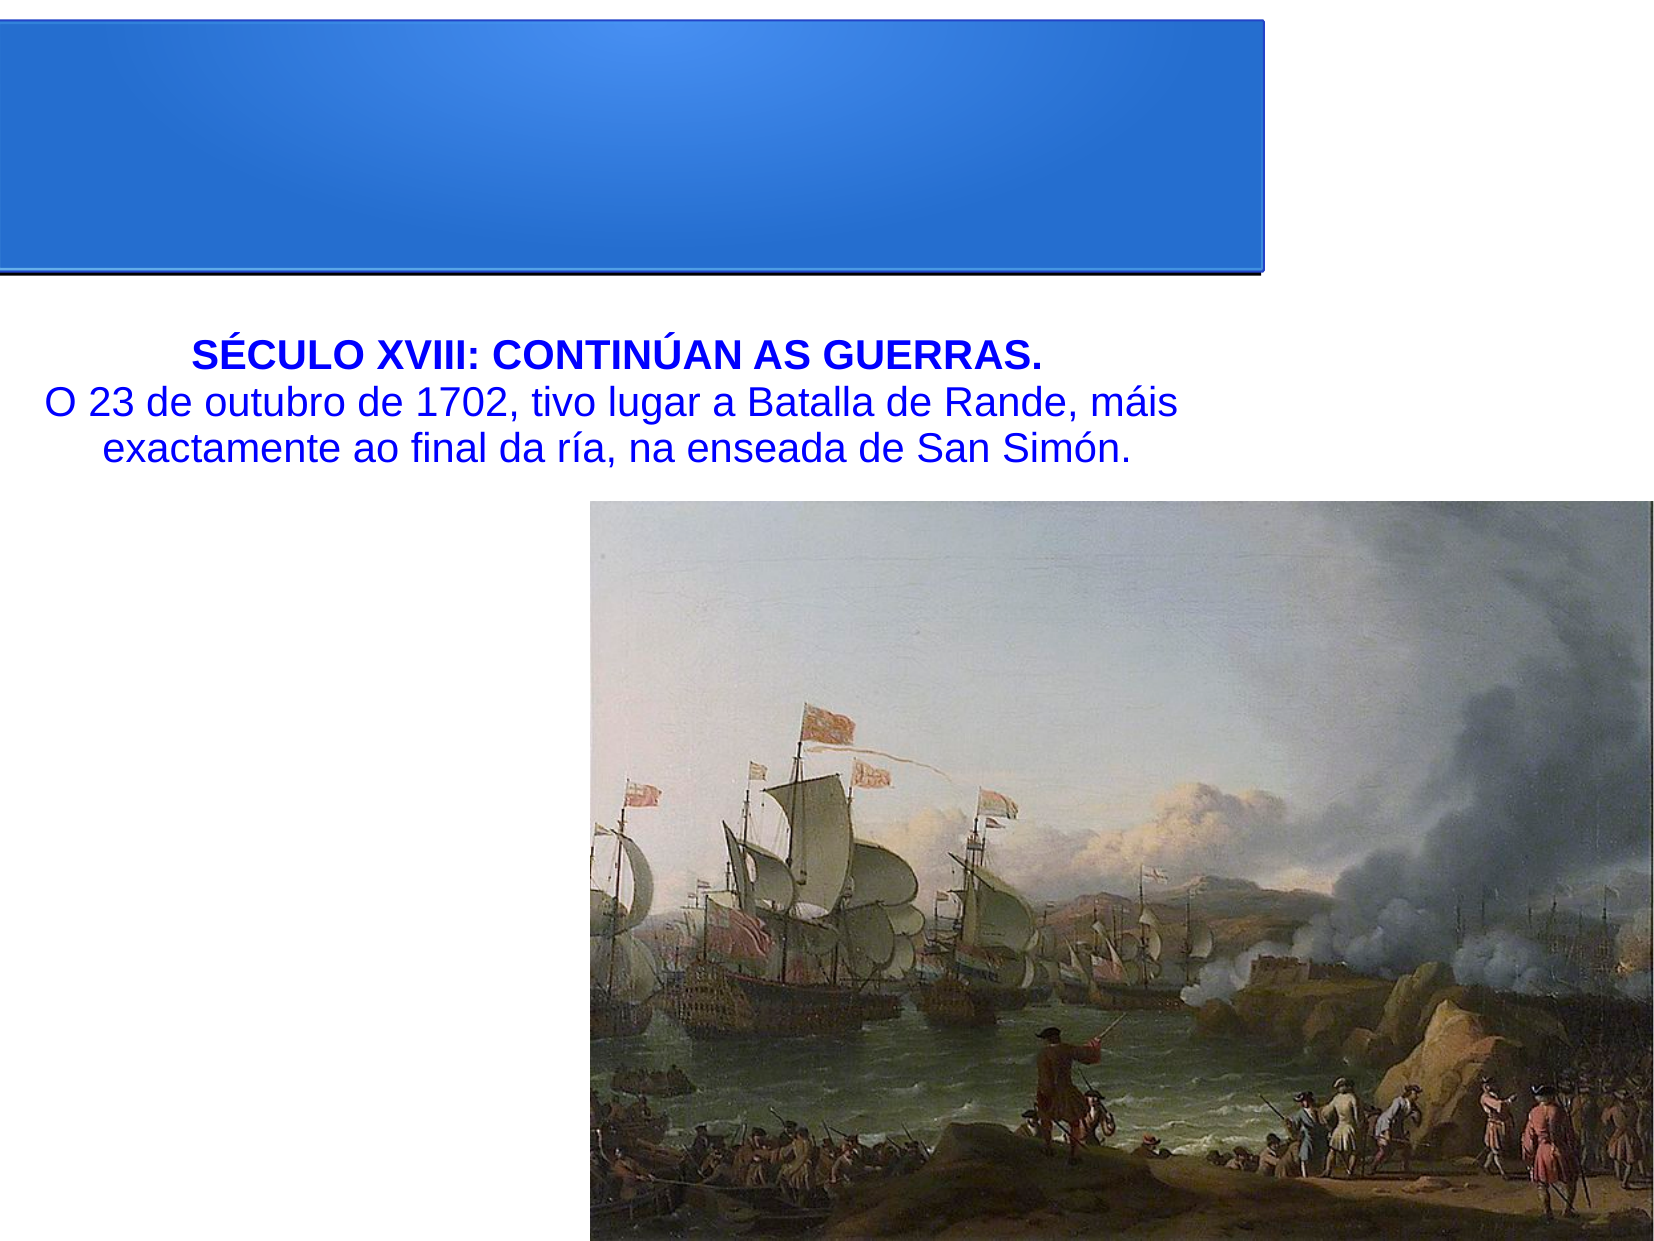

SÉCULO XVIII: CONTINÚAN AS GUERRAS.
O 23 de outubro de 1702, tivo lugar a Batalla de Rande, máis
exactamente ao final da ría, na enseada de San Simón.